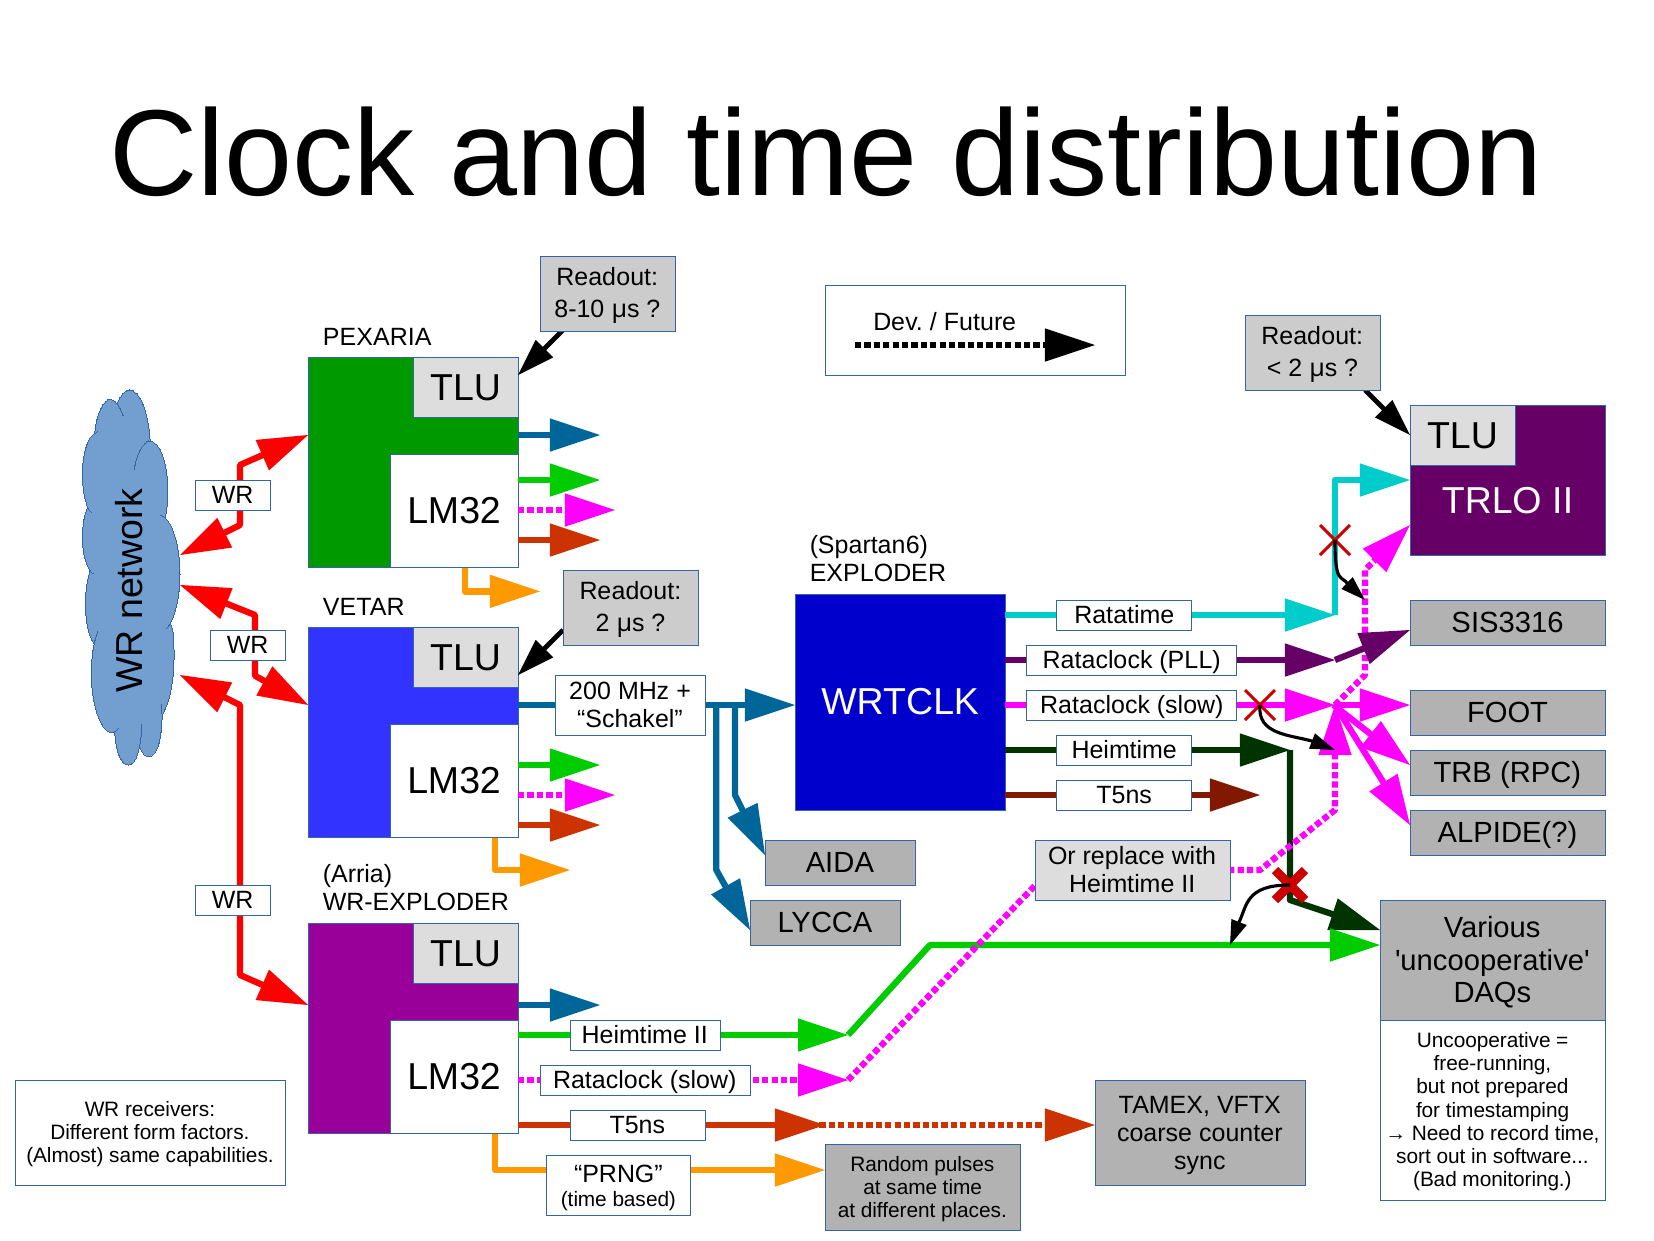

# Clock and time distribution
Readout:
8-10 μs ?
Dev. / Future
PEXARIA
Readout:
< 2 μs ?
TLU
TRLO II
TLU
LM32
WR
(Spartan6)
EXPLODER
WR network
Readout:
2 μs ?
VETAR
WRTCLK
Ratatime
SIS3316
TLU
WR
Rataclock (PLL)
200 MHz +
“Schakel”
Rataclock (slow)
FOOT
LM32
Heimtime
TRB (RPC)
T5ns
ALPIDE(?)
AIDA
Or replace with
Heimtime II
(Arria)
WR-EXPLODER
WR
LYCCA
Various
'uncooperative'
DAQs
TLU
LM32
Heimtime II
Uncooperative =
free-running,
but not prepared
for timestamping
→ Need to record time,
sort out in software...
(Bad monitoring.)
Rataclock (slow)
WR receivers:
Different form factors.
(Almost) same capabilities.
TAMEX, VFTX
coarse counter
sync
T5ns
Random pulses
at same time
at different places.
“PRNG”
(time based)